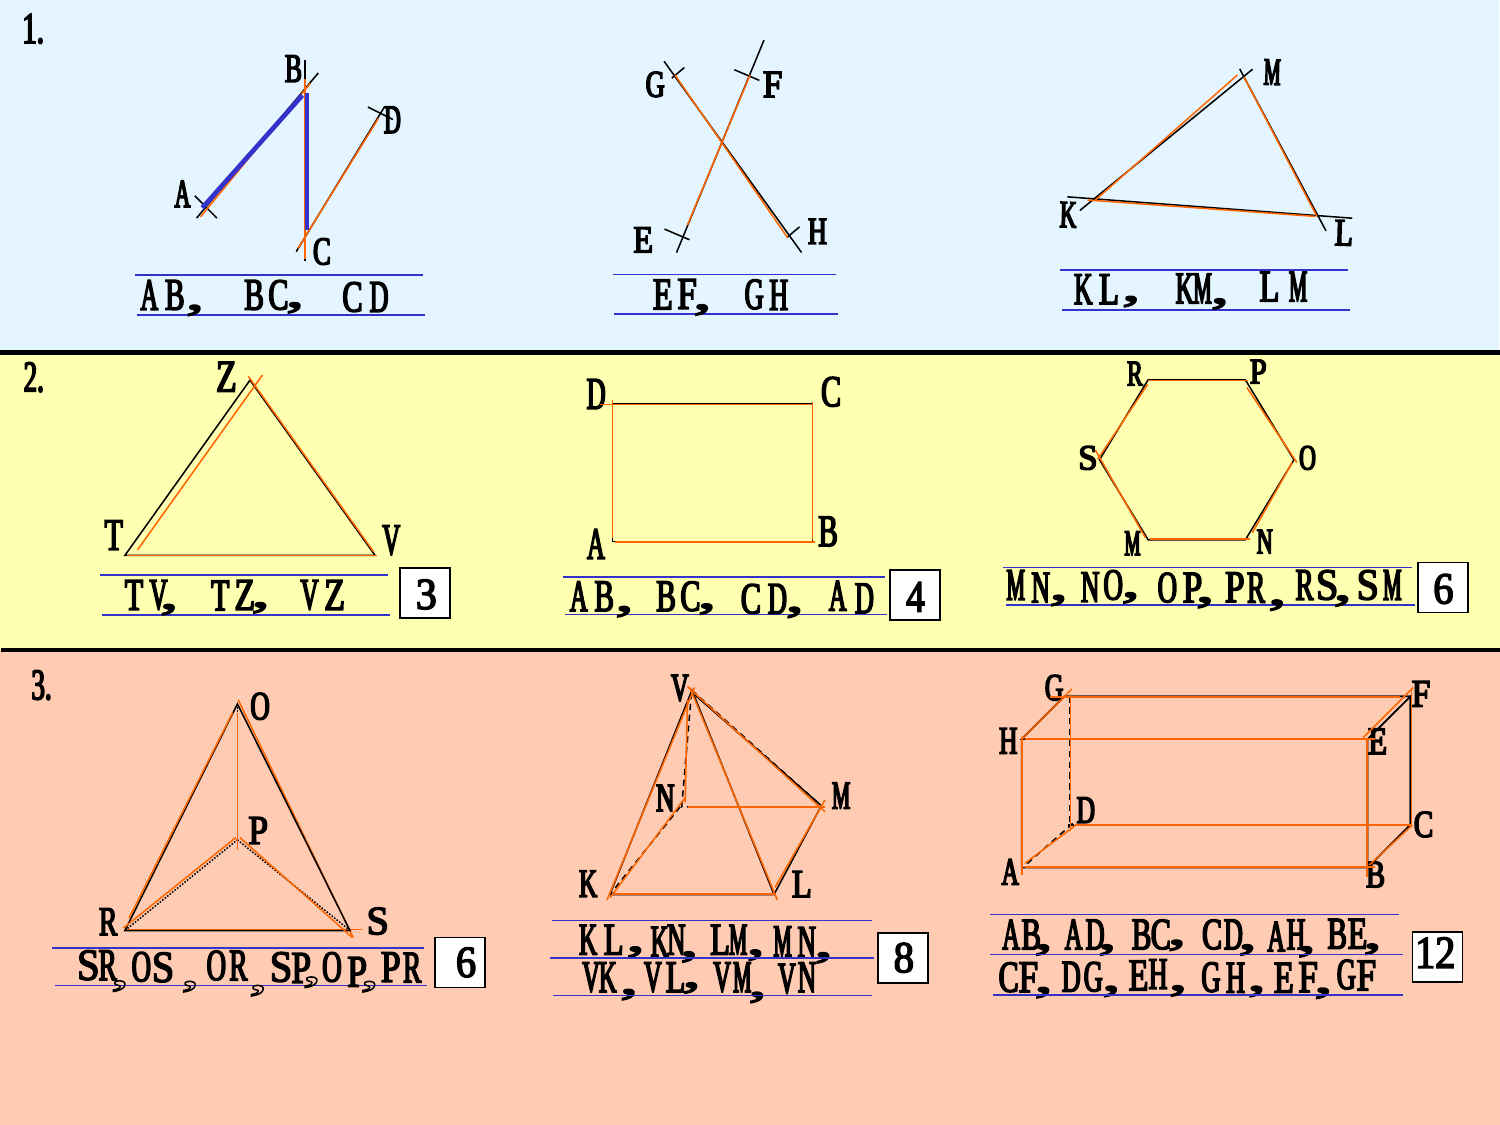

# Úsečky – strany n-úhelníků
1.
G
F
H
E
B
D
A
C
M
K
L
L
M
K
M
,
K
L
,
F
E
,
G
H
A
B
,
B
C
,
C
D
P
R
S
O
N
M
Z
T
V
2.
C
D
B
A
M
N
,
O
N
,
R
S
,
S
M
P
R
,
O
P
,
6
3
T
V
,
Z
T
,
V
Z
A
D
A
B
,
B
C
,
4
C
D
,
3.
V
M
N
K
L
G
F
D
C
A
B
H
E
O
P
S
R
B
E
,
A
B
,
A
D
,
B
C
,
C
D
,
H
A
,
K
L
,
N
K
,
L
M
,
M
N
,
12
8
6
S
R
,
O
R
,
O
S
,
S
P
,
O
P
,
P
R
H
E
,
G
F
D
G
,
V
K
,
V
L
,
V
M
,
N
V
C
,
F
G
H
,
F
E
,